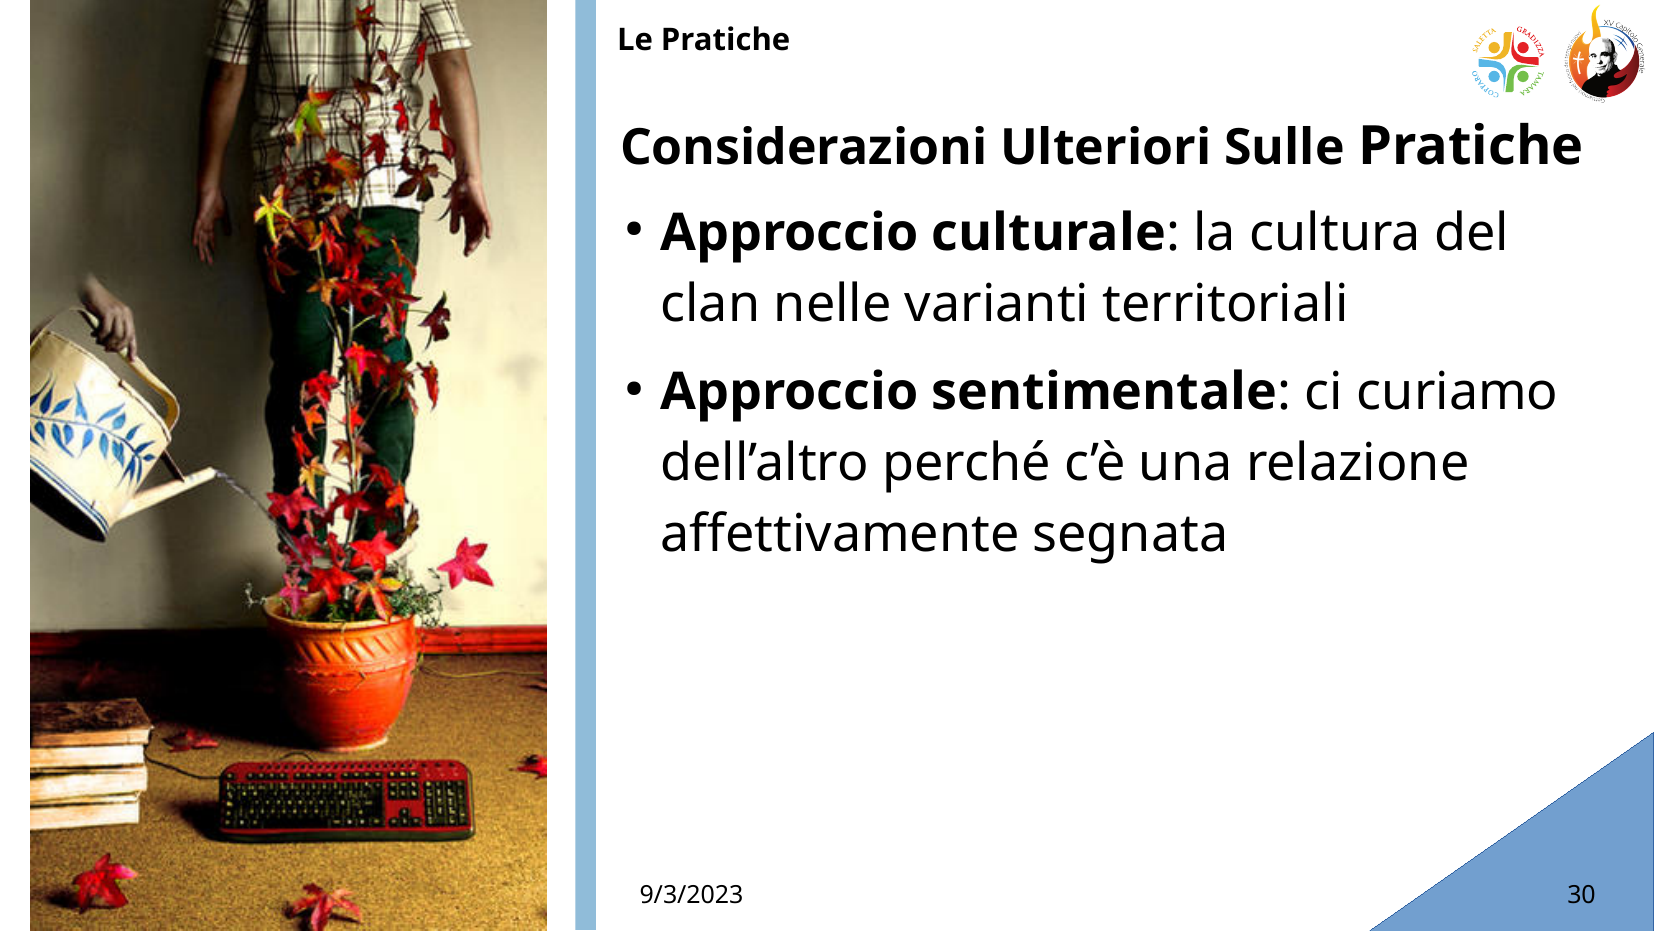

Le Pratiche
Considerazioni Ulteriori Sulle Pratiche
# Approccio culturale: la cultura del clan nelle varianti territoriali
Approccio sentimentale: ci curiamo dell’altro perché c’è una relazione affettivamente segnata